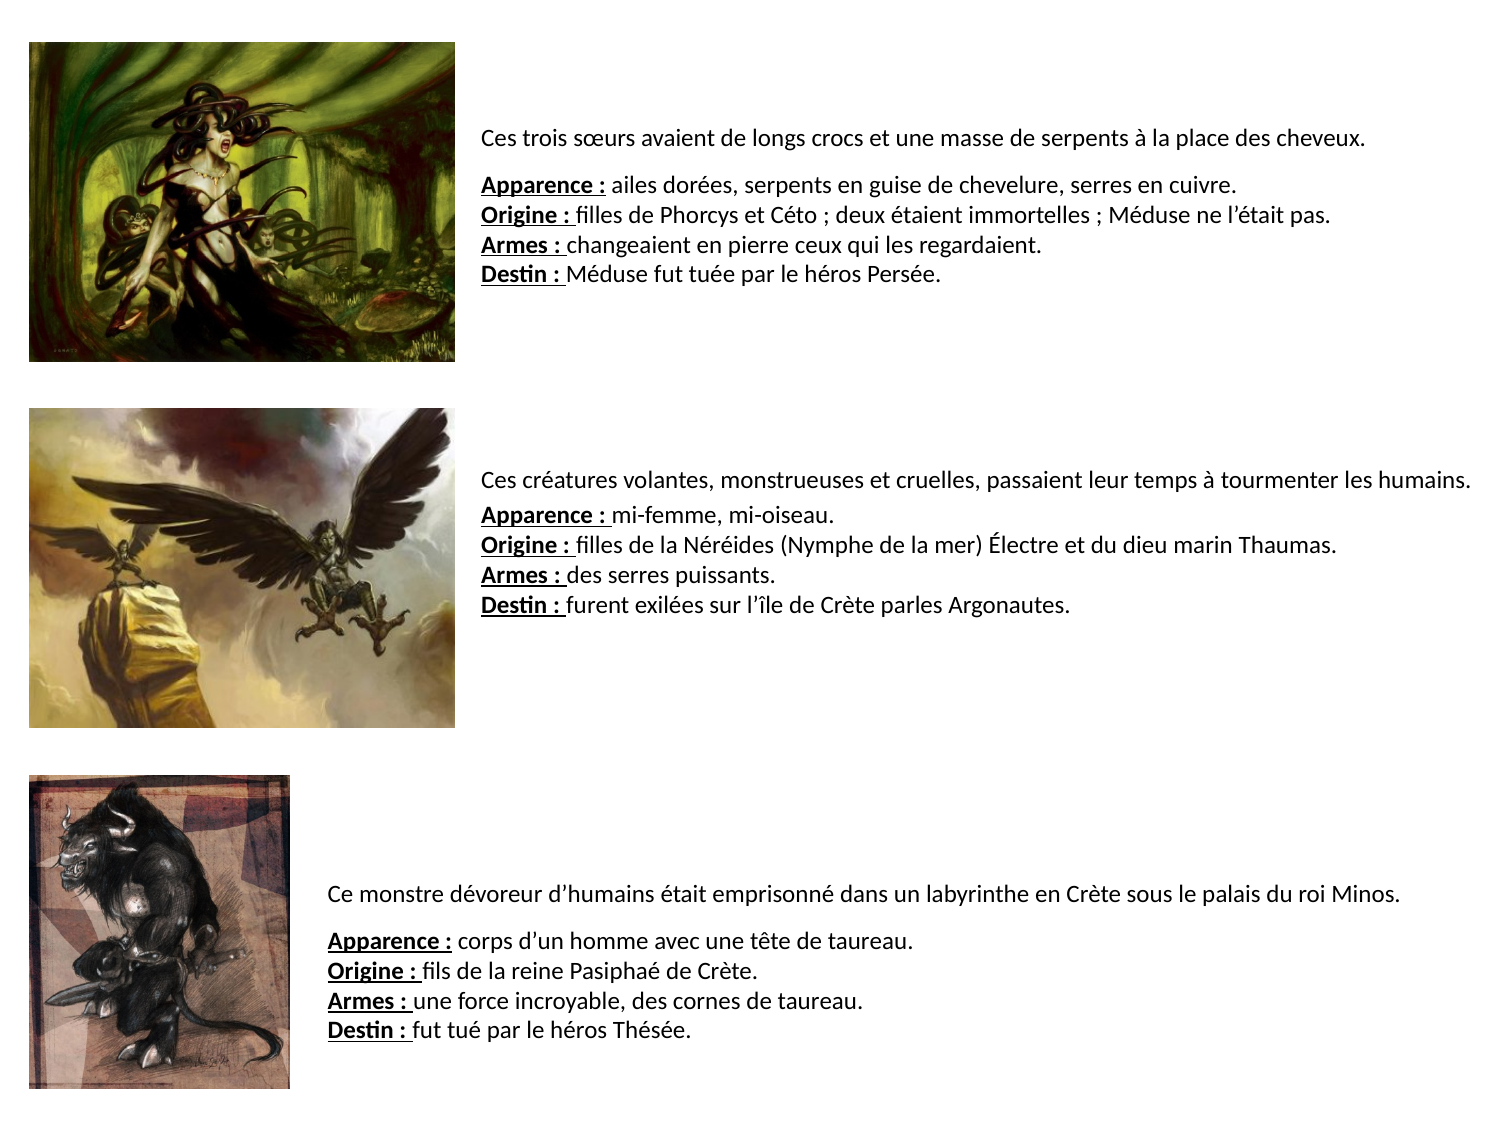

Ces trois sœurs avaient de longs crocs et une masse de serpents à la place des cheveux.
Apparence : ailes dorées, serpents en guise de chevelure, serres en cuivre.
Origine : filles de Phorcys et Céto ; deux étaient immortelles ; Méduse ne l’était pas.
Armes : changeaient en pierre ceux qui les regardaient.
Destin : Méduse fut tuée par le héros Persée.
Ces créatures volantes, monstrueuses et cruelles, passaient leur temps à tourmenter les humains.
Apparence : mi-femme, mi-oiseau.
Origine : filles de la Néréides (Nymphe de la mer) Électre et du dieu marin Thaumas.
Armes : des serres puissants.
Destin : furent exilées sur l’île de Crète parles Argonautes.
Ce monstre dévoreur d’humains était emprisonné dans un labyrinthe en Crète sous le palais du roi Minos.
Apparence : corps d’un homme avec une tête de taureau.
Origine : fils de la reine Pasiphaé de Crète.
Armes : une force incroyable, des cornes de taureau.
Destin : fut tué par le héros Thésée.